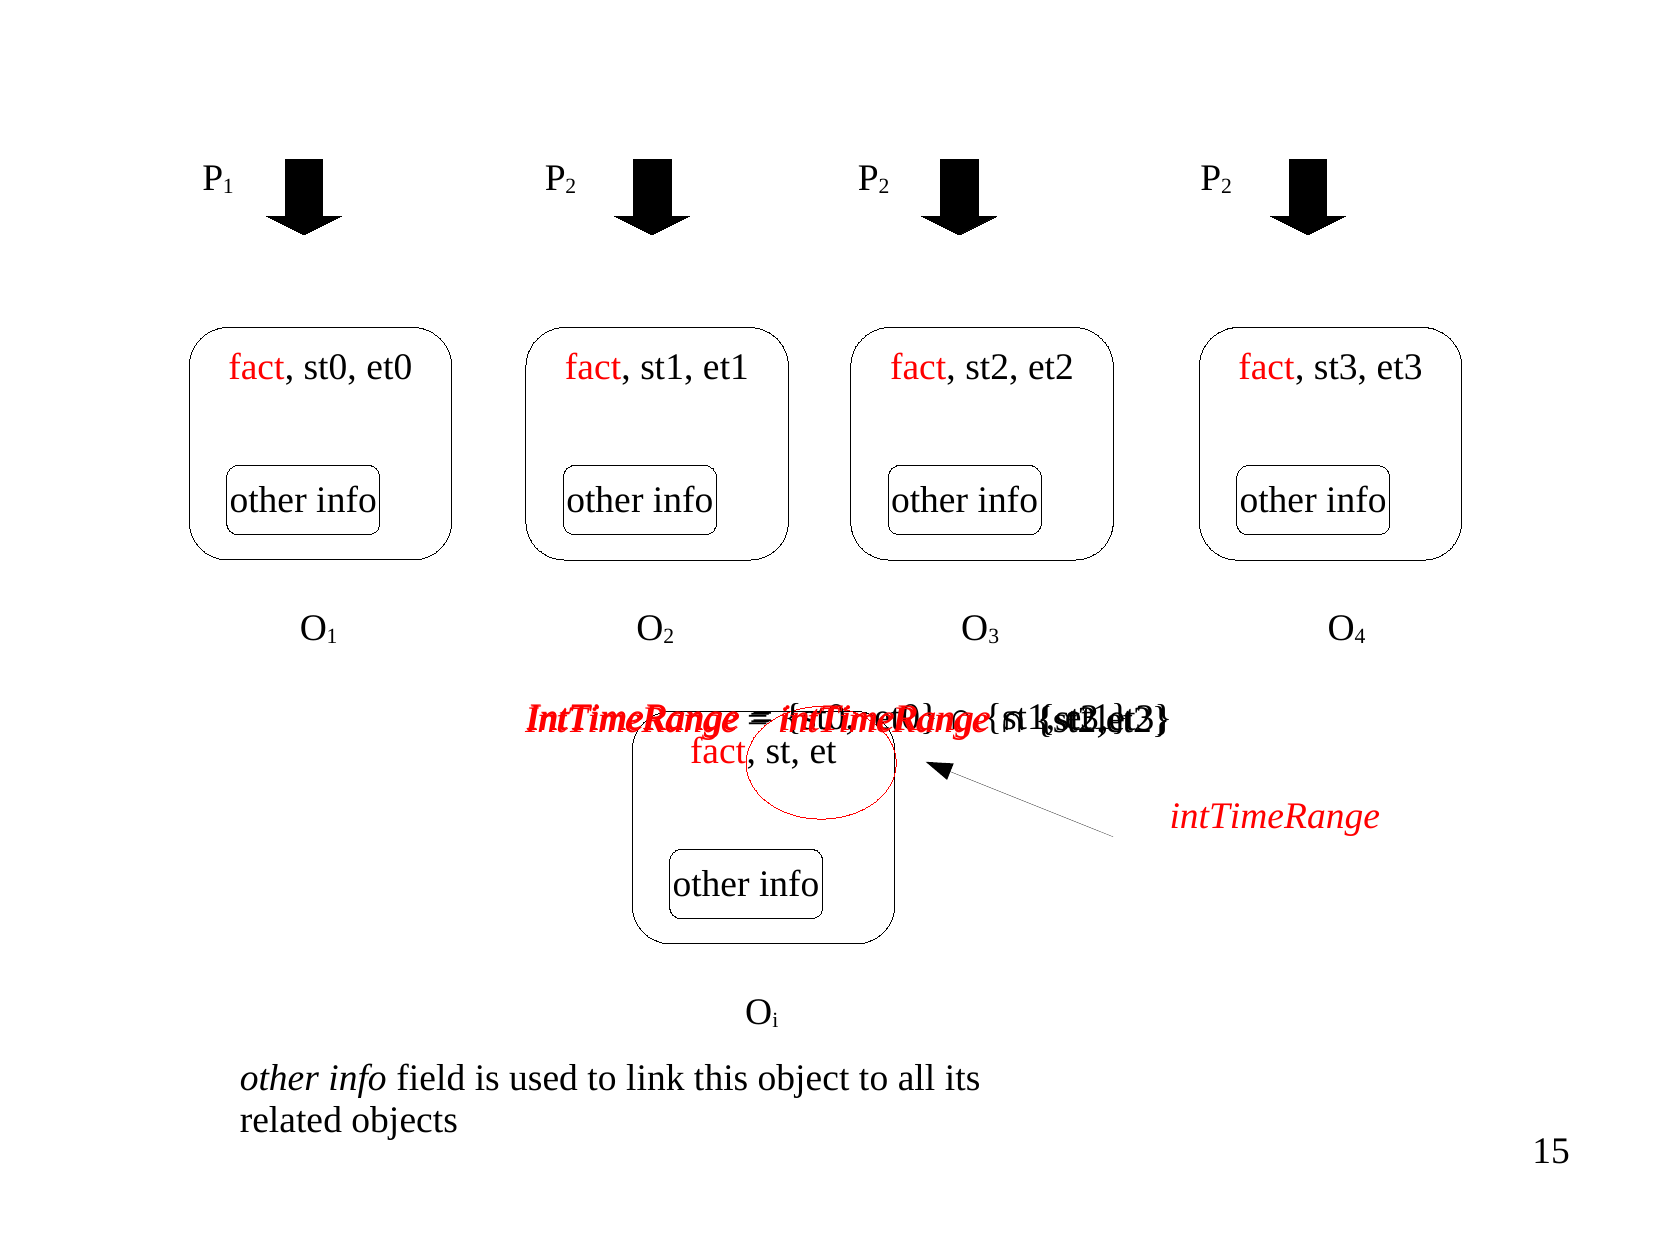

P1
P2
P2
P2
fact, st0, et0
other info
fact, st1, et1
other info
fact, st2, et2
other info
fact, st3, et3
other info
O1
O2
O3
O4
IntTimeRange = {st0, et0} ∩ {st1, et1}
IntTimeRange = intTimeRange ∩ {st3,et3}
IntTimeRange = intTimeRange ∩ {st2,et2}
fact, st, et
other info
Oi
intTimeRange
other info field is used to link this object to all its related objects
15